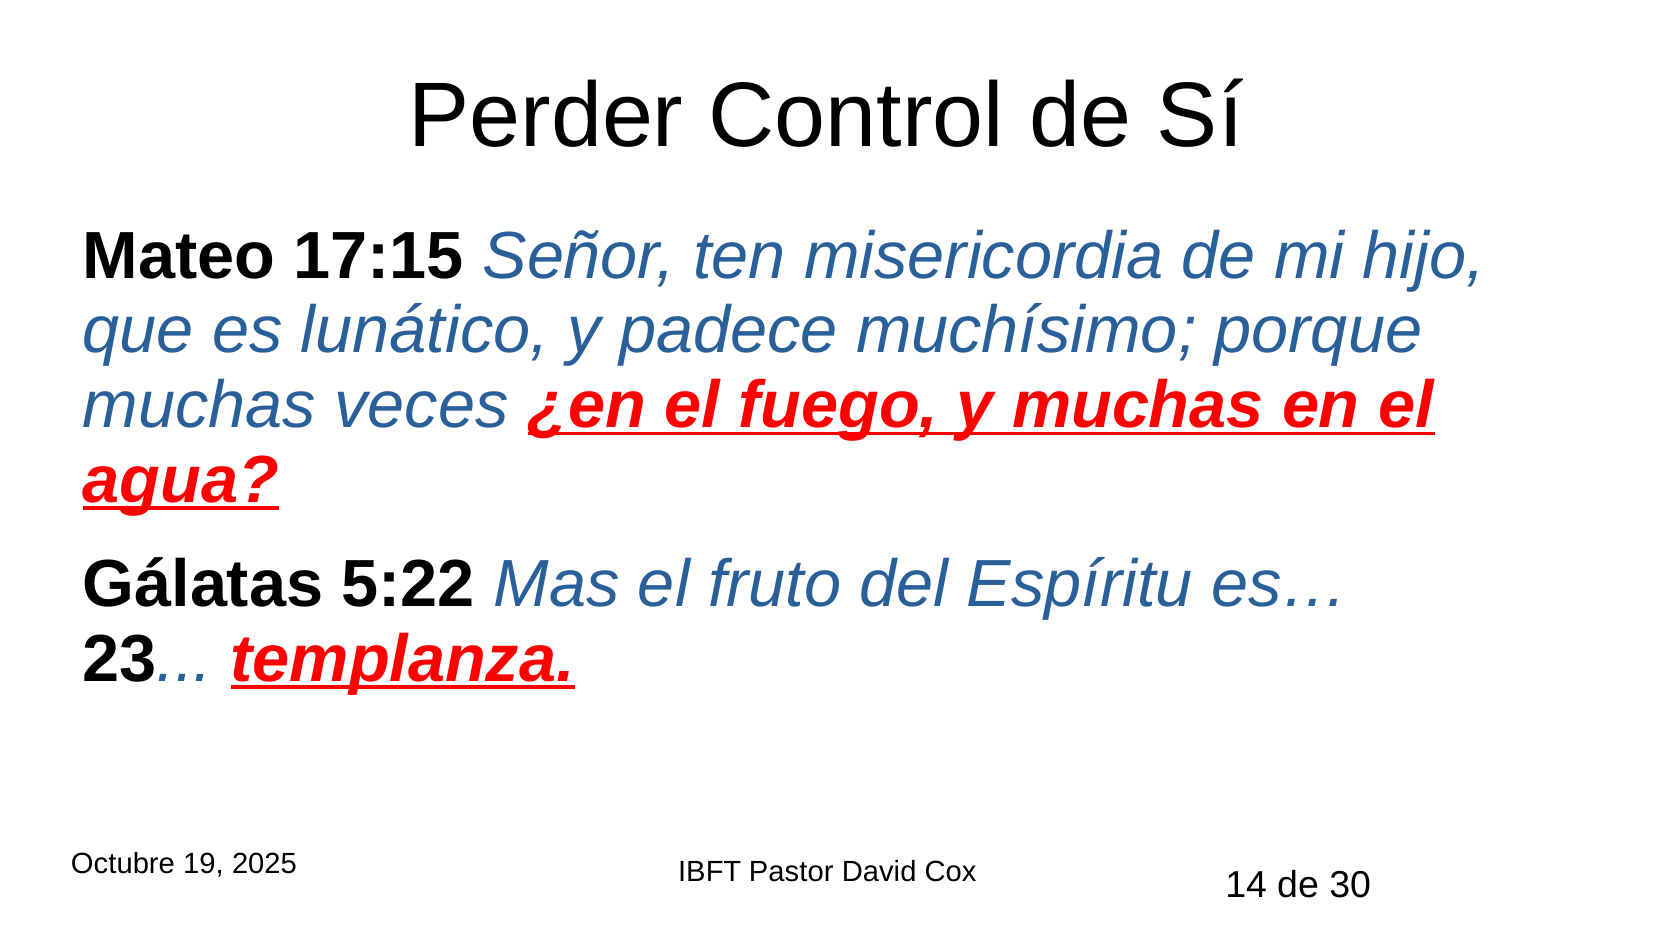

# Perder Control de Sí
Mateo 17:15 Señor, ten misericordia de mi hijo, que es lunático, y padece muchísimo; porque muchas veces ¿en el fuego, y muchas en el agua?
Gálatas 5:22 Mas el fruto del Espíritu es…
23... templanza.
Octubre 19, 2025
IBFT Pastor David Cox
 de 30